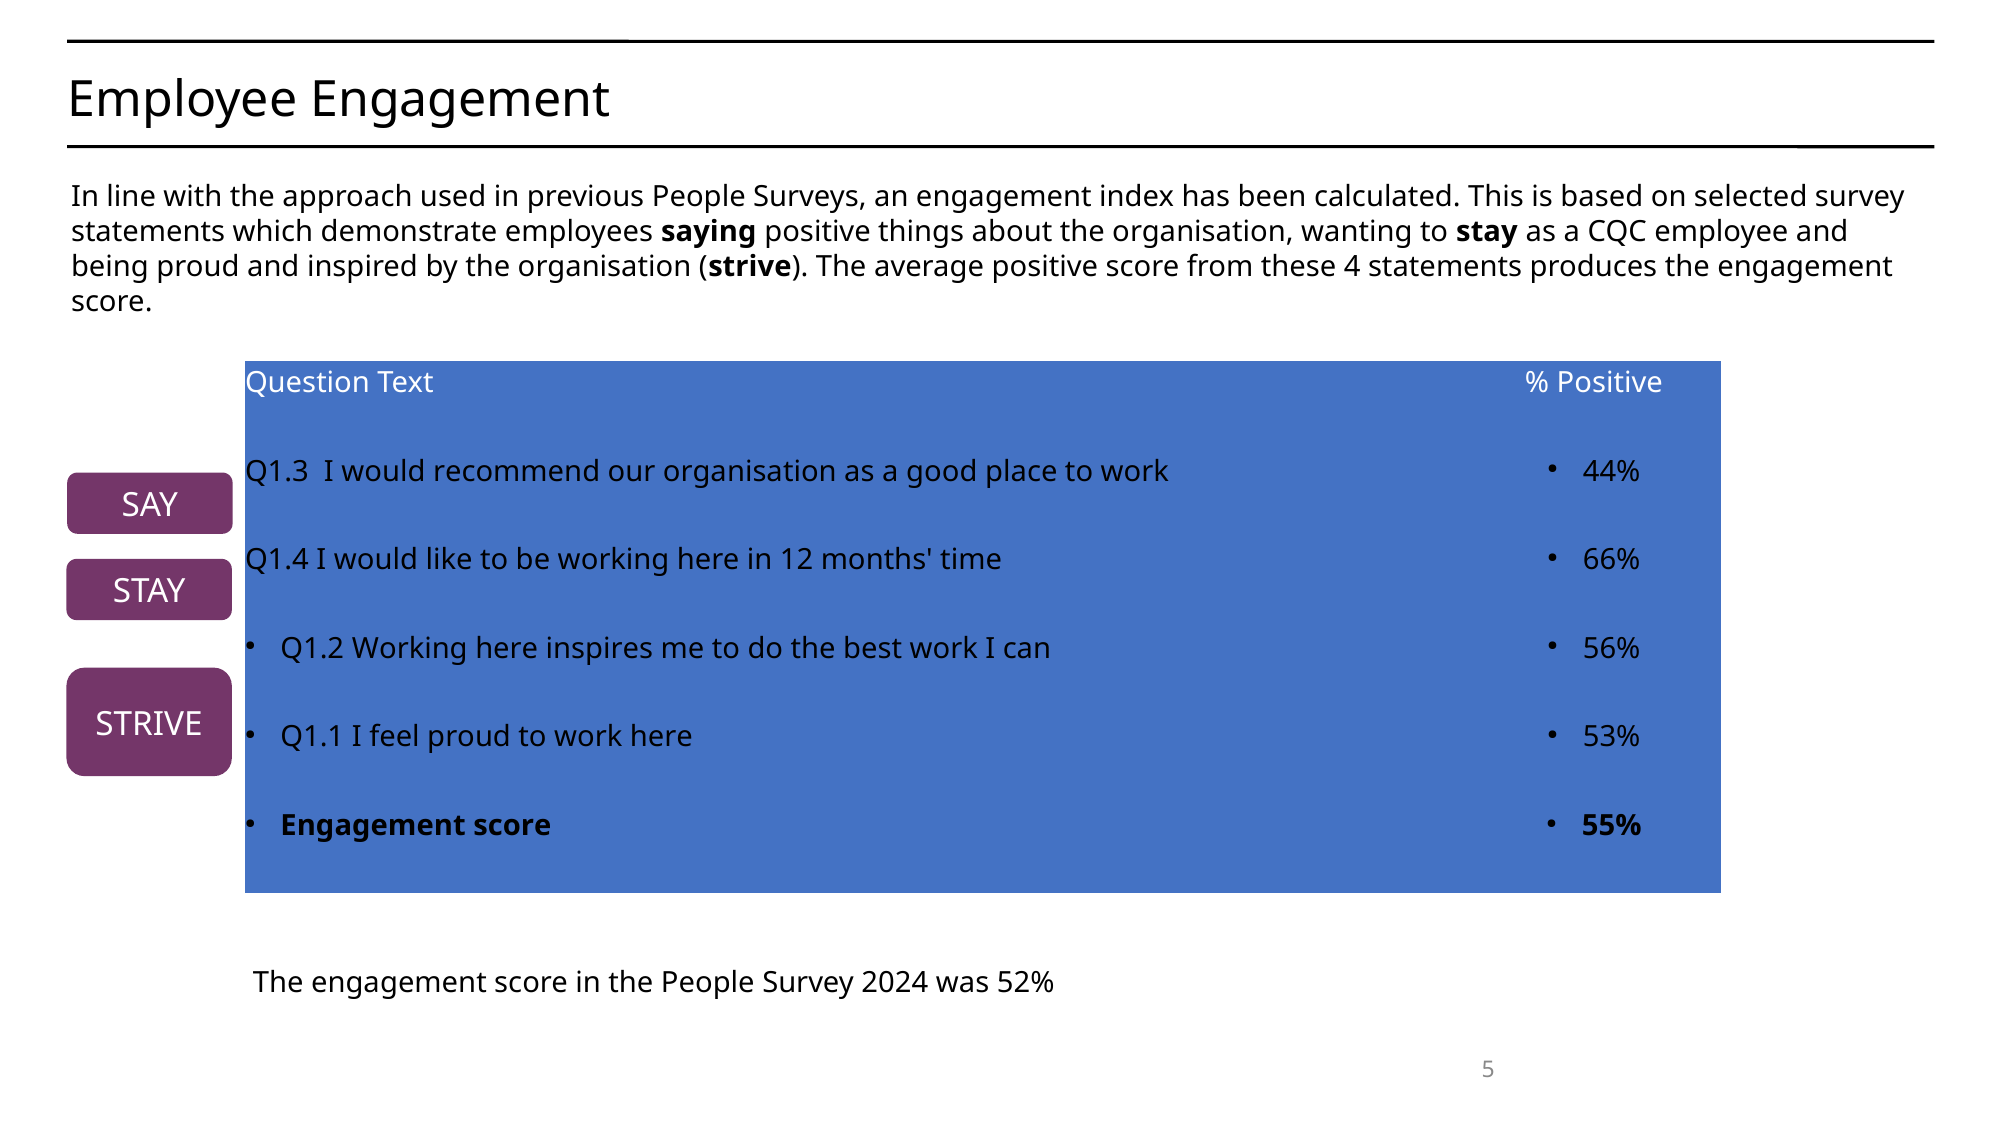

# Employee Engagement
In line with the approach used in previous People Surveys, an engagement index has been calculated. This is based on selected survey statements which demonstrate employees saying positive things about the organisation, wanting to stay as a CQC employee and being proud and inspired by the organisation (strive). The average positive score from these 4 statements produces the engagement score.
| Question Text | % Positive |
| --- | --- |
| Q1.3 I would recommend our organisation as a good place to work | 44% |
| Q1.4 I would like to be working here in 12 months' time | 66% |
| Q1.2 Working here inspires me to do the best work I can | 56% |
| Q1.1 I feel proud to work here | 53% |
| Engagement score | 55% |
SAY
STAY
STRIVE
The engagement score in the People Survey 2024 was 52%